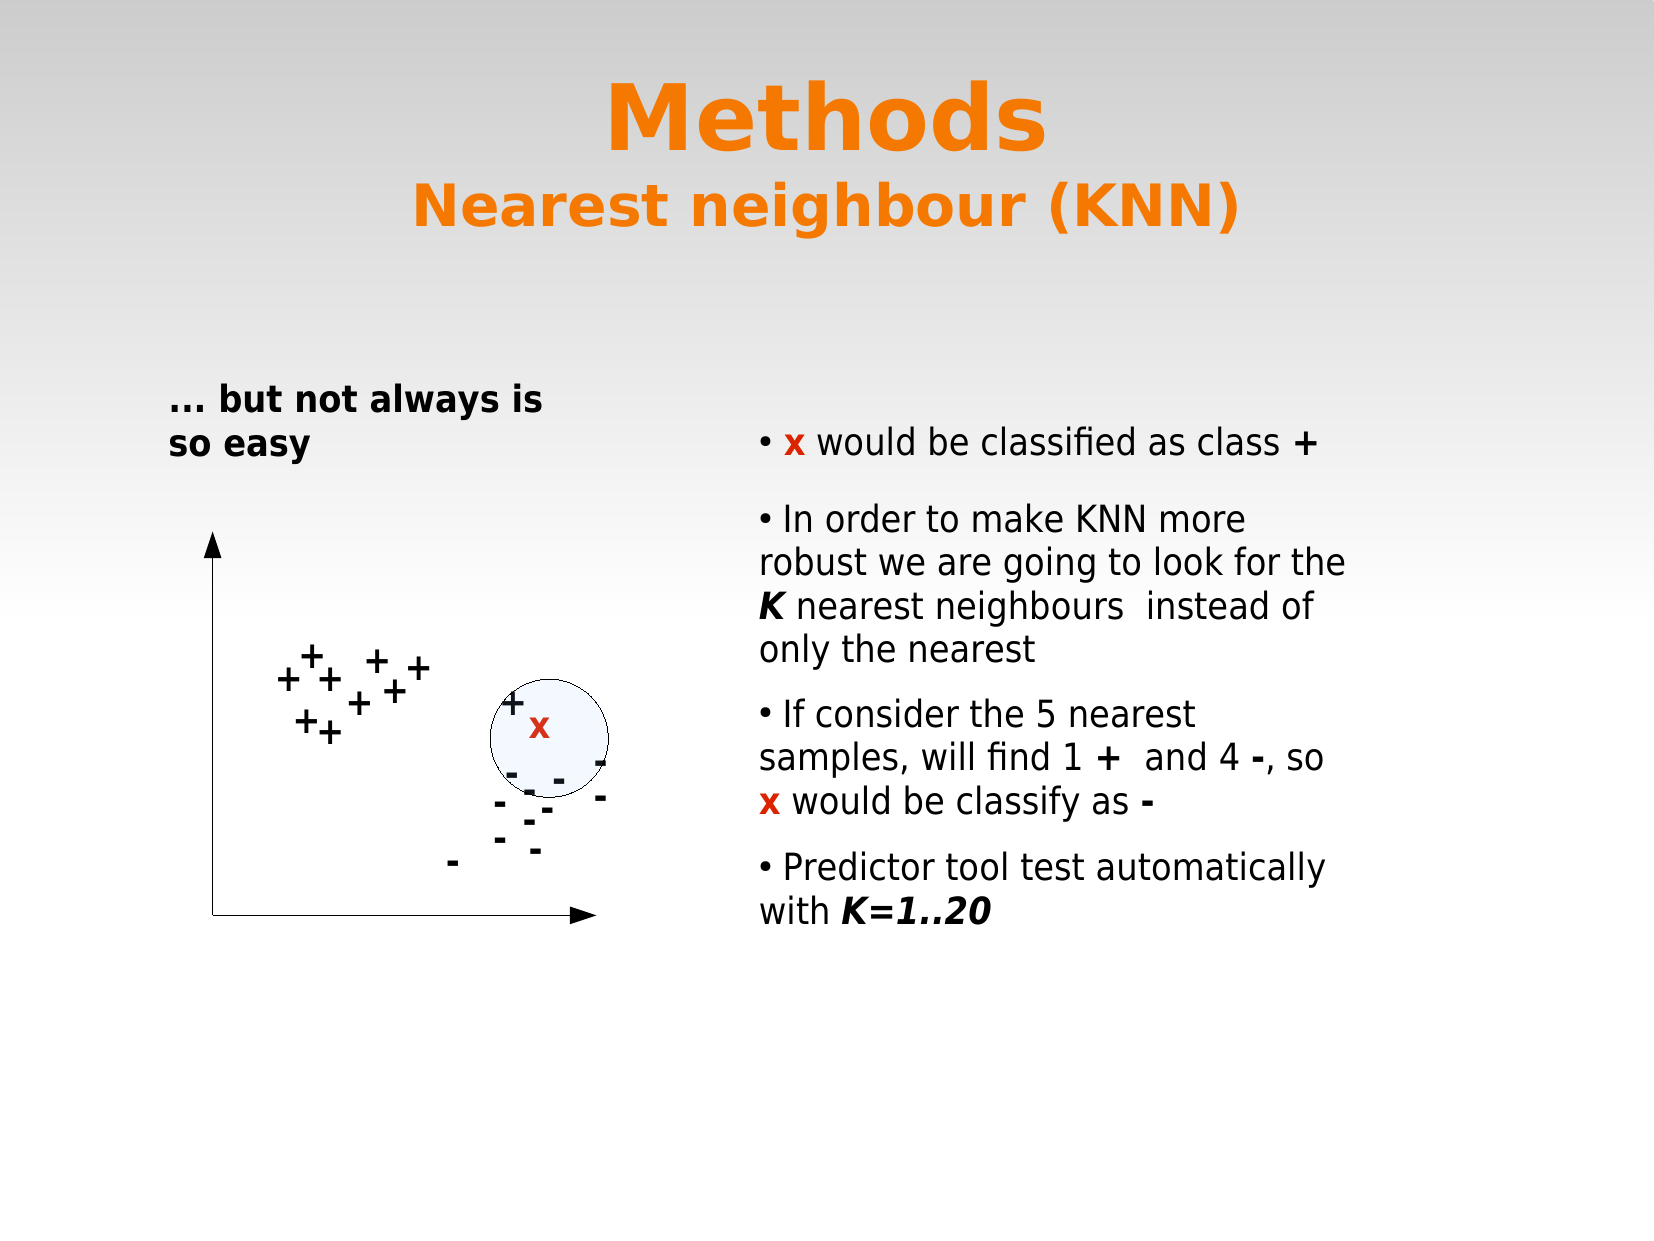

# Methods Nearest neighbour (KNN)
... but not always is so easy
 x would be classified as class +
 In order to make KNN more robust we are going to look for the K nearest neighbours instead of only the nearest
+
+
+
+
+
+
+
+
 If consider the 5 nearest samples, will find 1 + and 4 -, so x would be classify as -
+
x
+
-
-
-
-
-
-
-
-
-
-
-
 Predictor tool test automatically with K=1..20